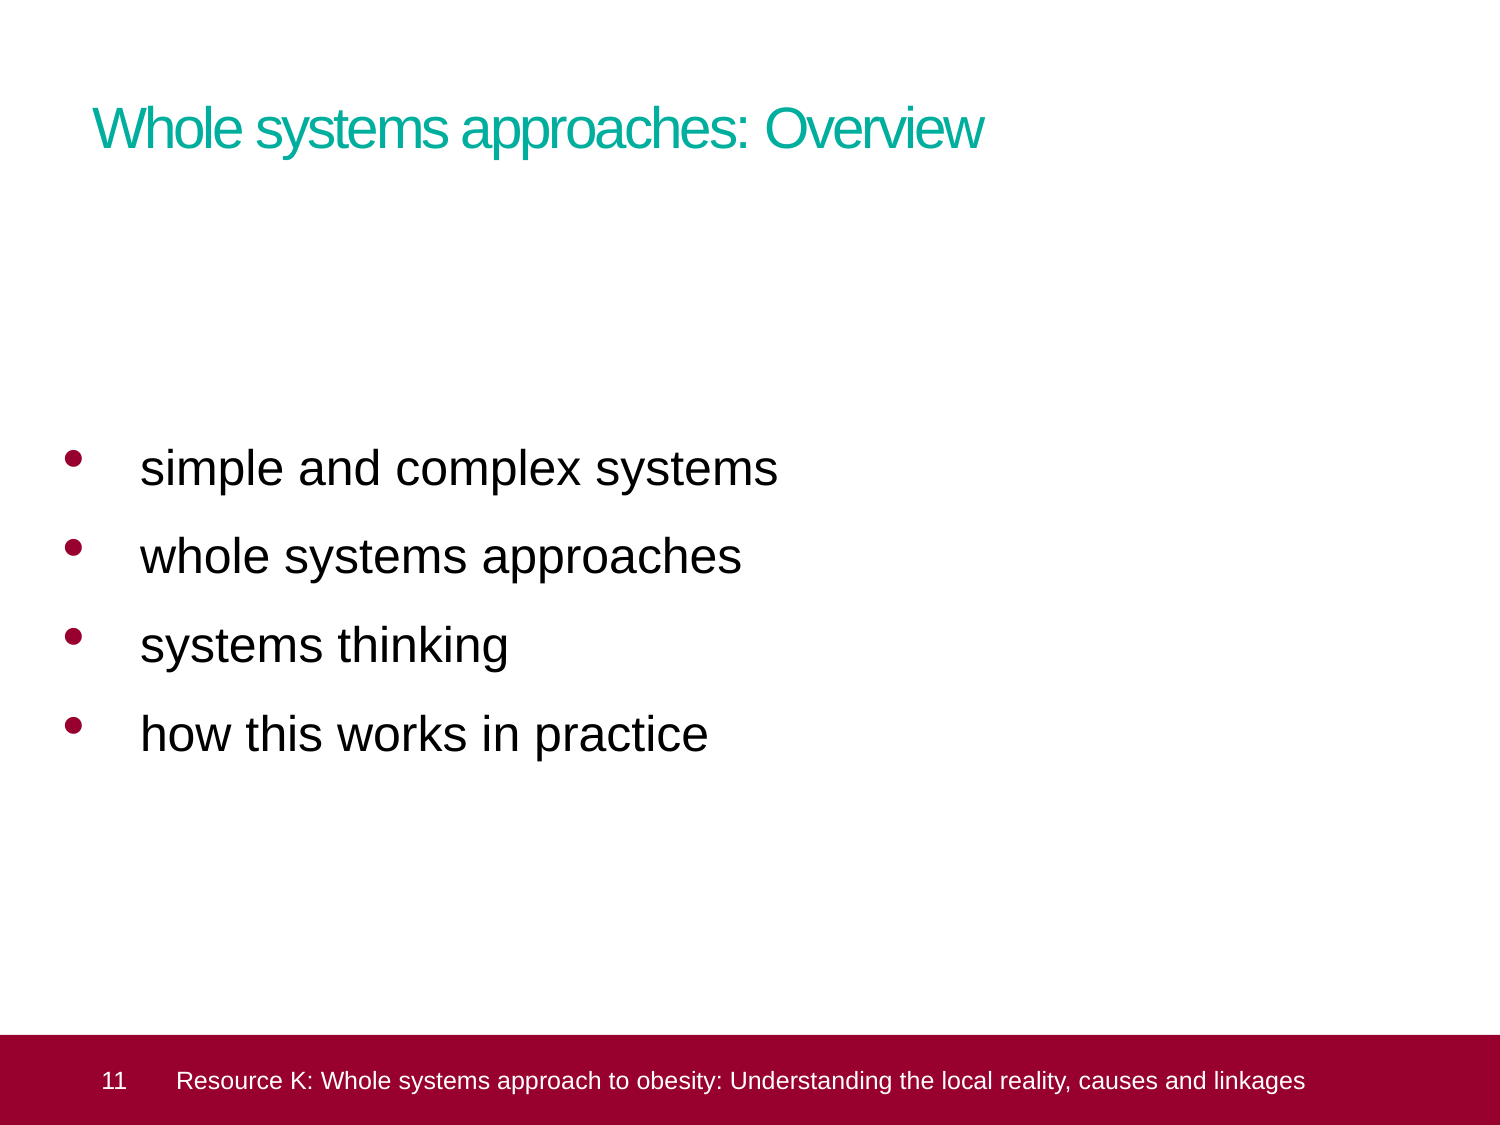

# Whole systems approaches: Overview
simple and complex systems
whole systems approaches
systems thinking
how this works in practice
 10
Resource K: Whole systems approach to obesity: Understanding the local reality, causes and linkages